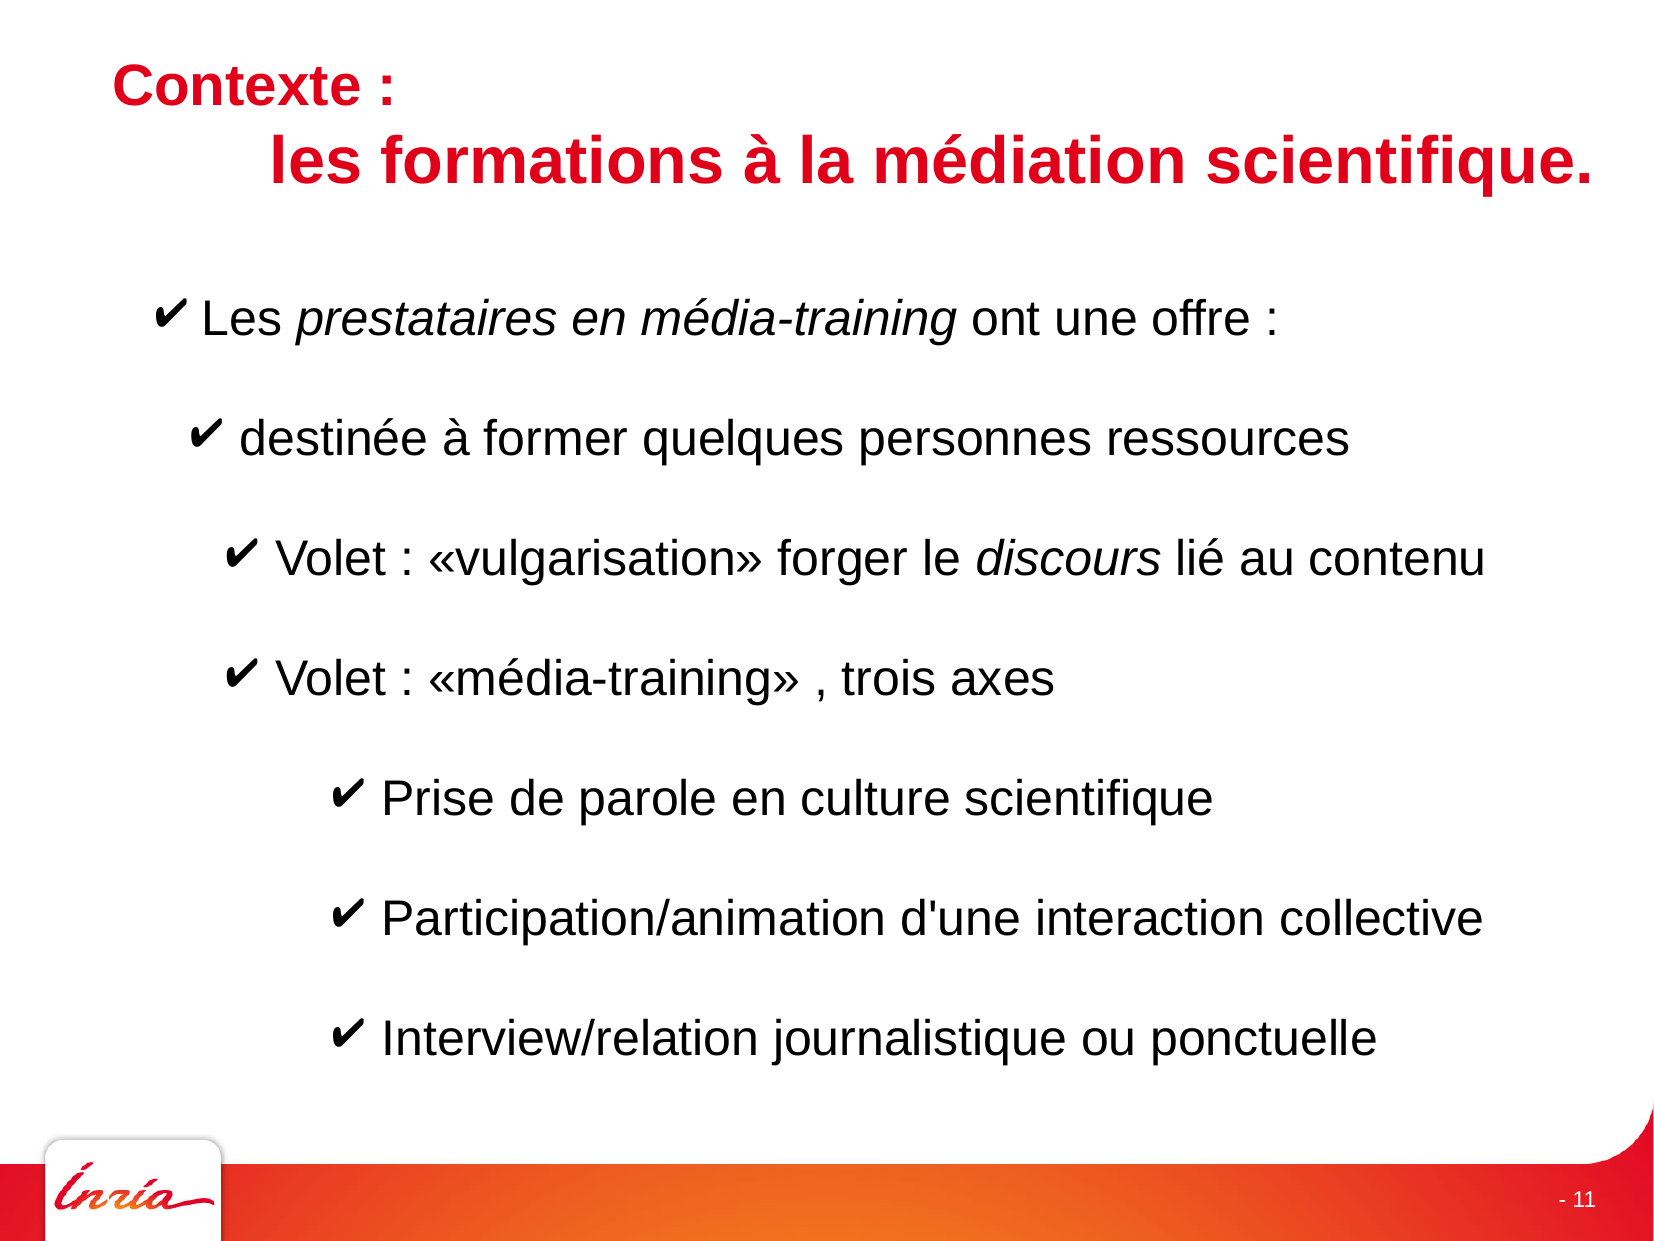

# Contexte : les formations à la médiation scientifique.
 Les prestataires en média-training ont une offre :
 destinée à former quelques personnes ressources
 Volet : «vulgarisation» forger le discours lié au contenu
 Volet : «média-training» , trois axes
 Prise de parole en culture scientifique
 Participation/animation d'une interaction collective
 Interview/relation journalistique ou ponctuelle